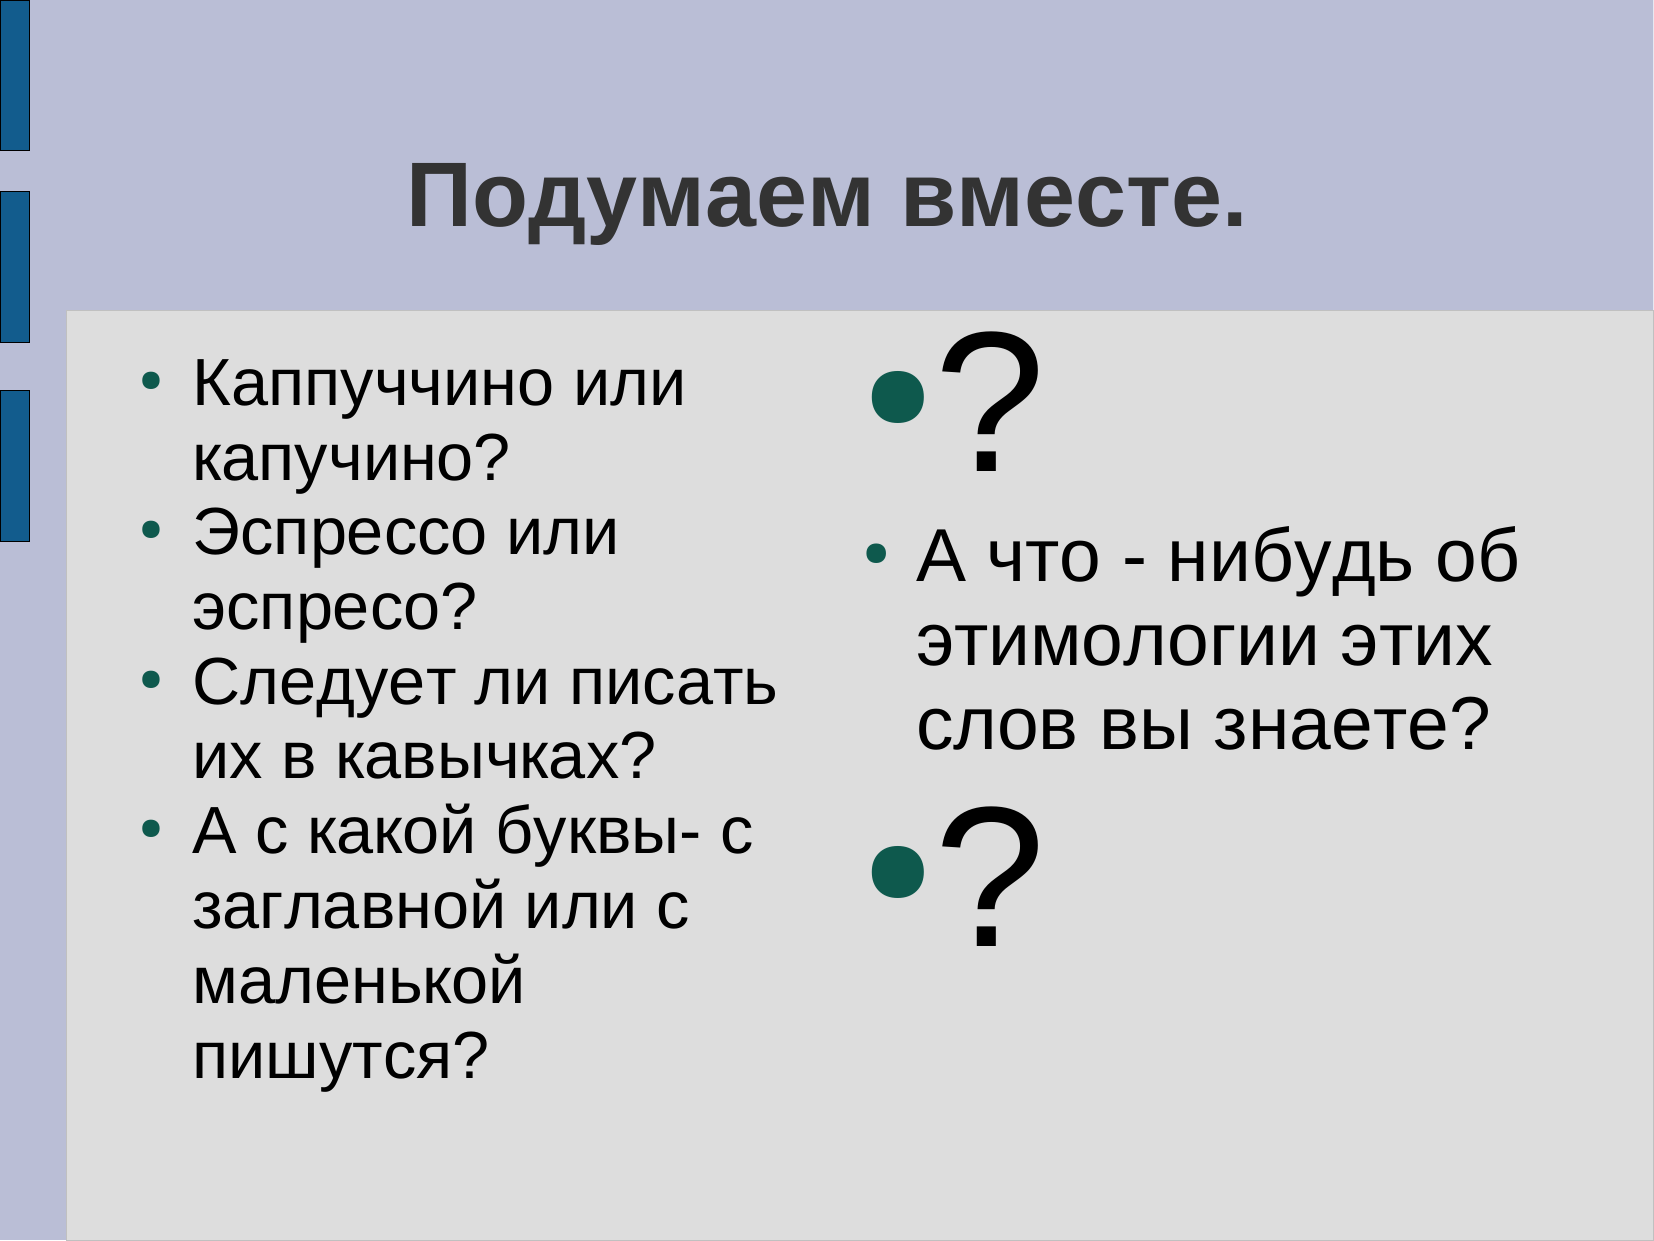

Подумаем вместе.
?
А что - нибудь об этимологии этих слов вы знаете?
?
# Каппуччино или капучино?
Эспрессо или эспресо?
Следует ли писать их в кавычках?
А с какой буквы- с заглавной или с маленькой пишутся?